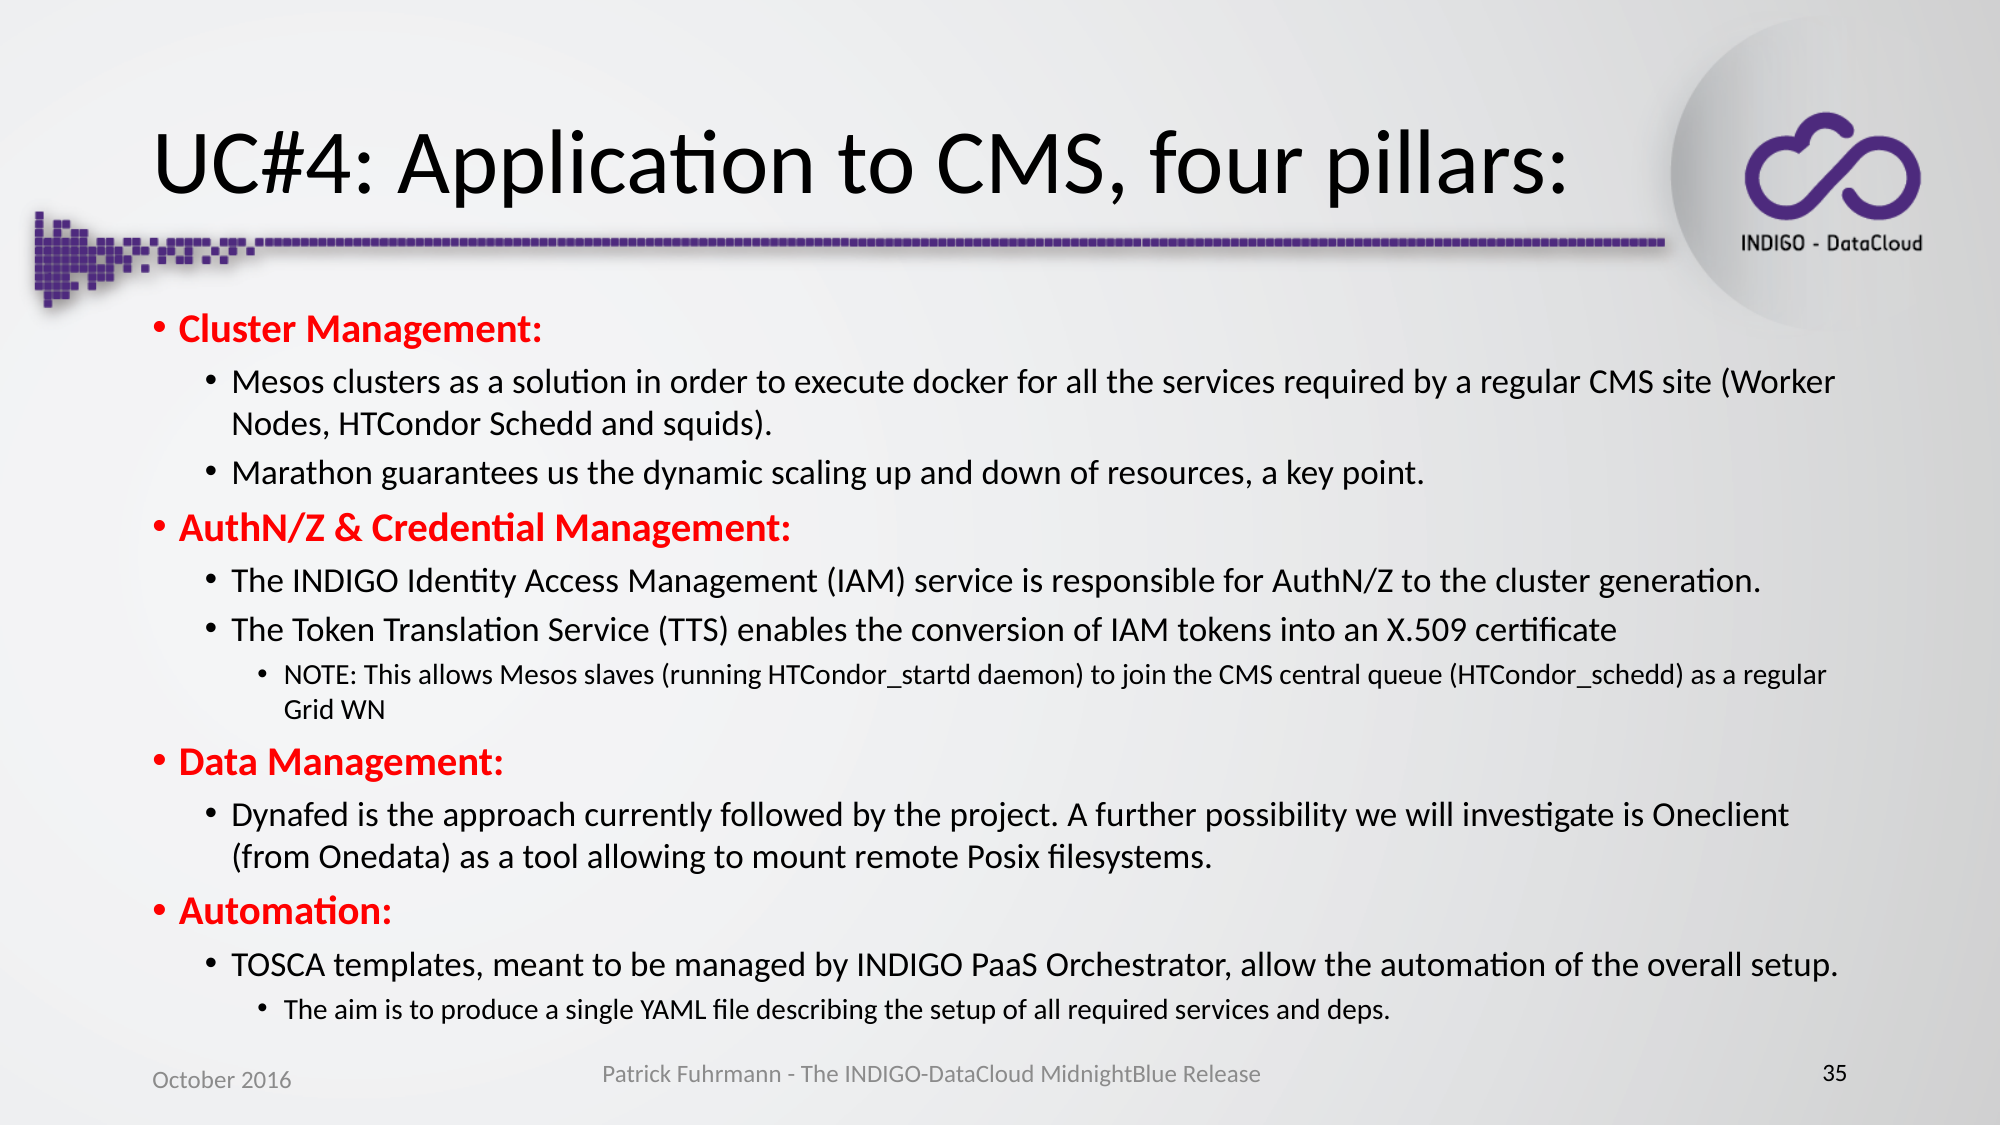

# UC#4: Application to CMS, four pillars:
Cluster Management:
Mesos clusters as a solution in order to execute docker for all the services required by a regular CMS site (Worker Nodes, HTCondor Schedd and squids).
Marathon guarantees us the dynamic scaling up and down of resources, a key point.
AuthN/Z & Credential Management:
The INDIGO Identity Access Management (IAM) service is responsible for AuthN/Z to the cluster generation.
The Token Translation Service (TTS) enables the conversion of IAM tokens into an X.509 certificate
NOTE: This allows Mesos slaves (running HTCondor_startd daemon) to join the CMS central queue (HTCondor_schedd) as a regular Grid WN
Data Management:
Dynafed is the approach currently followed by the project. A further possibility we will investigate is Oneclient (from Onedata) as a tool allowing to mount remote Posix filesystems.
Automation:
TOSCA templates, meant to be managed by INDIGO PaaS Orchestrator, allow the automation of the overall setup.
The aim is to produce a single YAML file describing the setup of all required services and deps.
Patrick Fuhrmann - The INDIGO-DataCloud MidnightBlue Release
October 2016